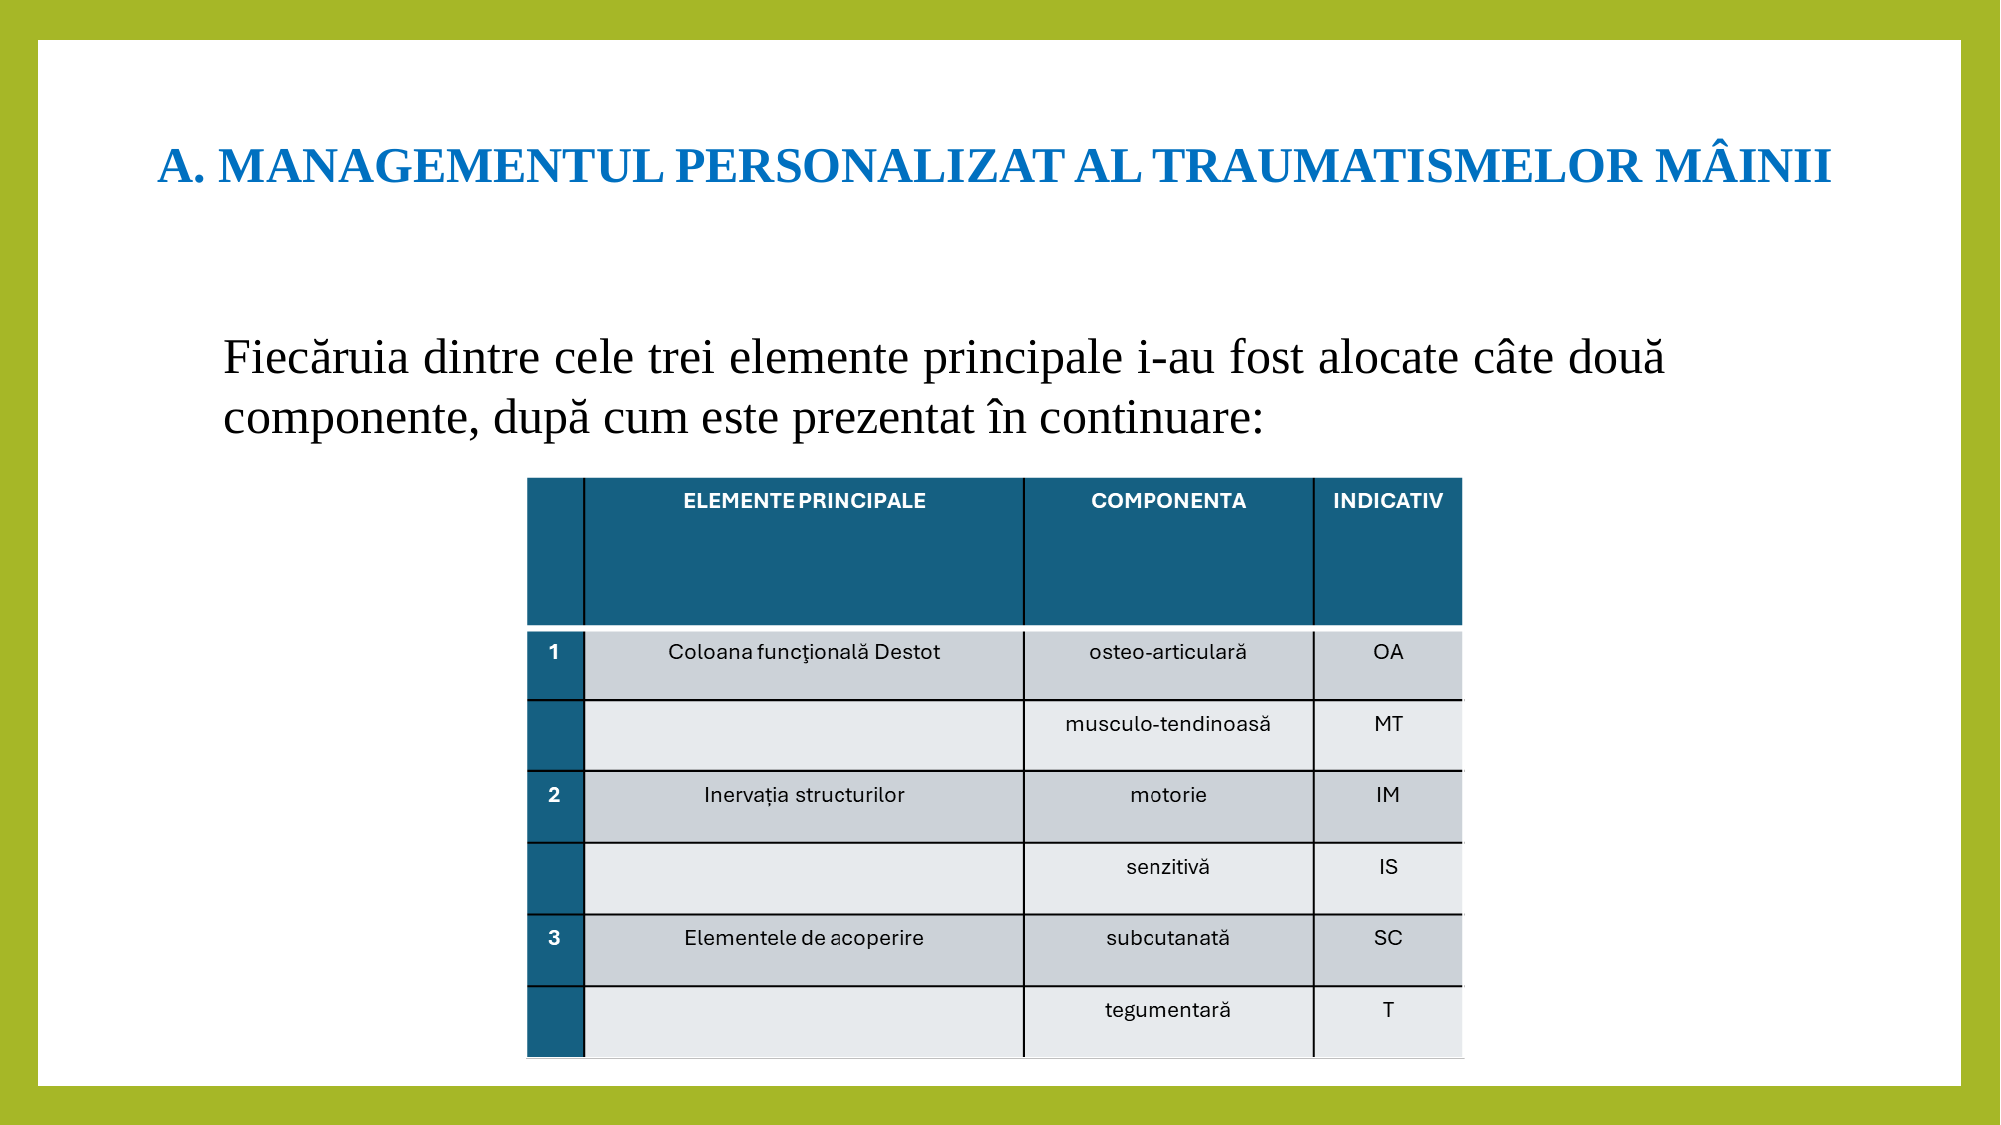

# A. MANAGEMENTUL PERSONALIZAT AL TRAUMATISMELOR MÂINII
Fiecăruia dintre cele trei elemente principale i-au fost alocate câte două componente, după cum este prezentat în continuare: